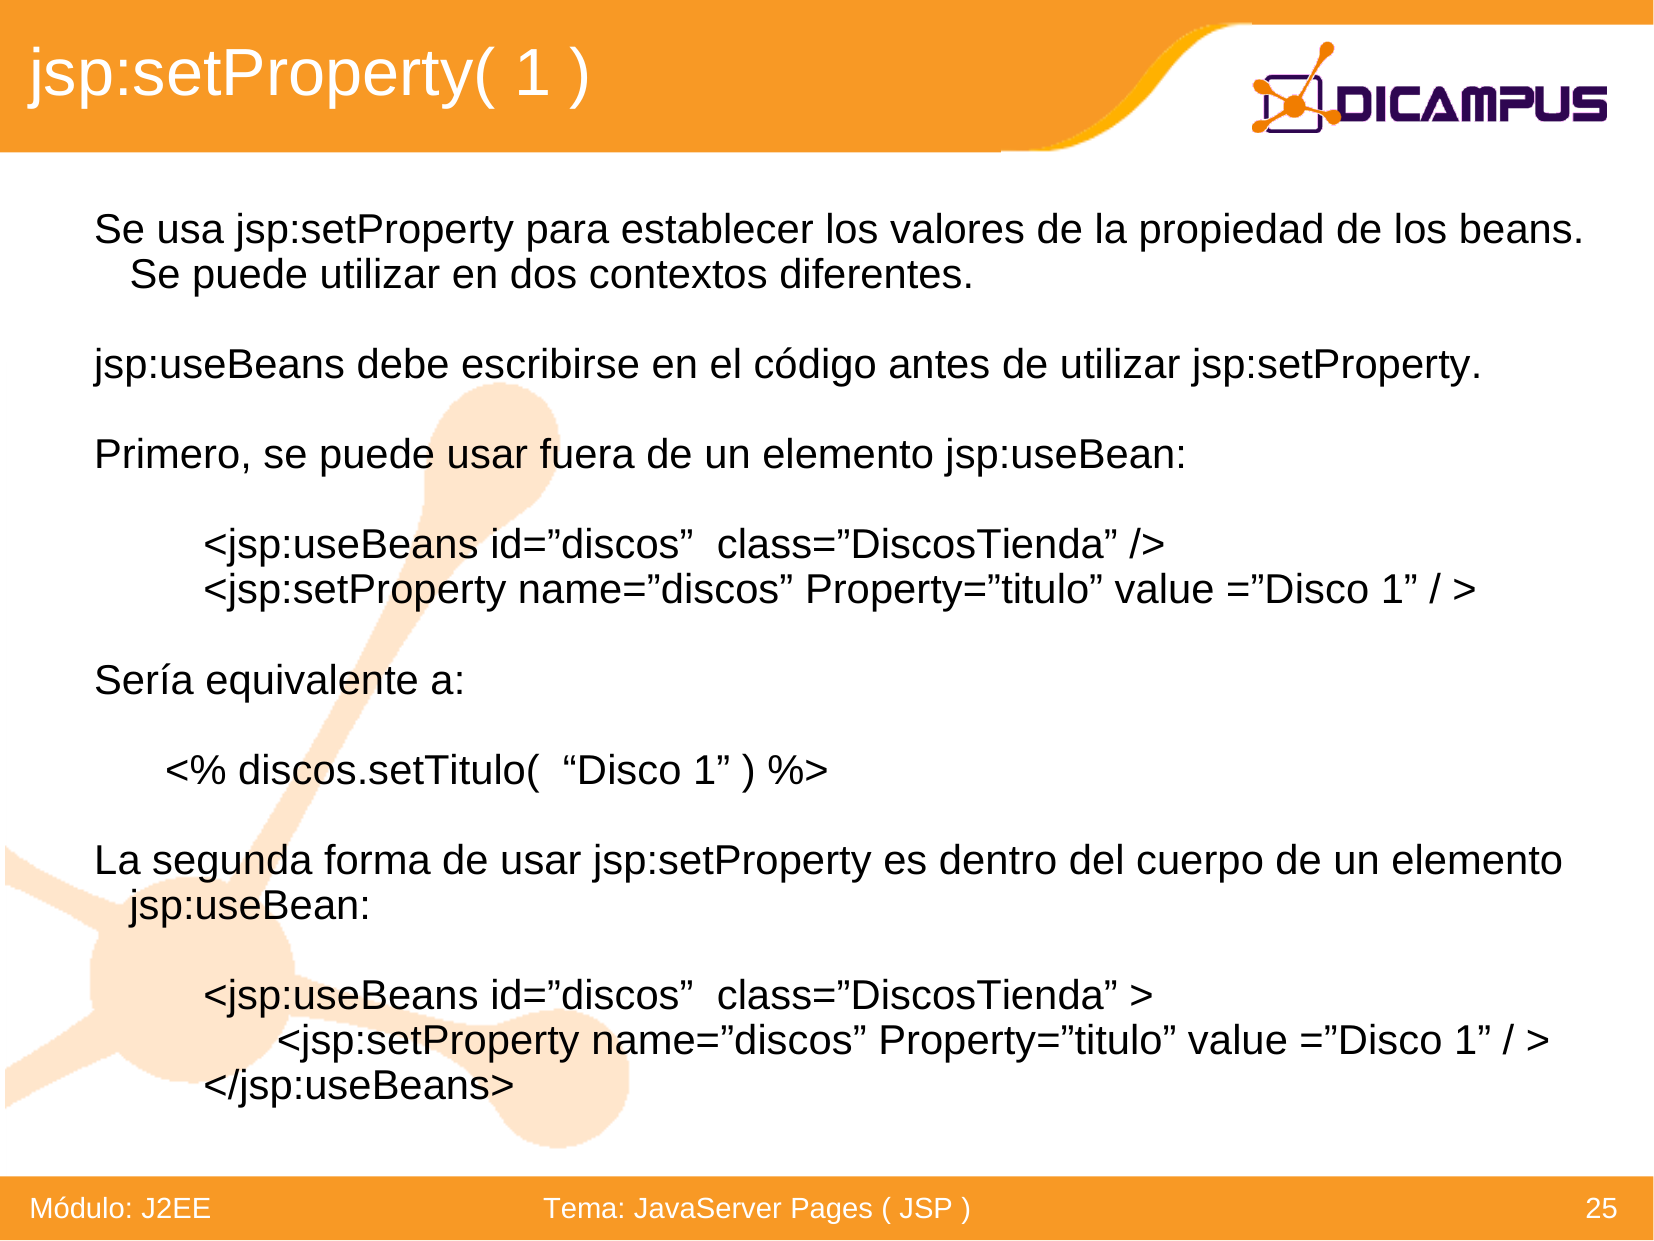

jsp:setProperty( 1 )
Se usa jsp:setProperty para establecer los valores de la propiedad de los beans. Se puede utilizar en dos contextos diferentes.
jsp:useBeans debe escribirse en el código antes de utilizar jsp:setProperty.
Primero, se puede usar fuera de un elemento jsp:useBean:
		<jsp:useBeans id=”discos” class=”DiscosTienda” />
		<jsp:setProperty name=”discos” Property=”titulo” value =”Disco 1” / >
Sería equivalente a:
<% discos.setTitulo( “Disco 1” ) %>
La segunda forma de usar jsp:setProperty es dentro del cuerpo de un elemento jsp:useBean:
		<jsp:useBeans id=”discos” class=”DiscosTienda” >
			<jsp:setProperty name=”discos” Property=”titulo” value =”Disco 1” / >
		</jsp:useBeans>
Módulo: J2EE
Tema: JavaServer Pages ( JSP )